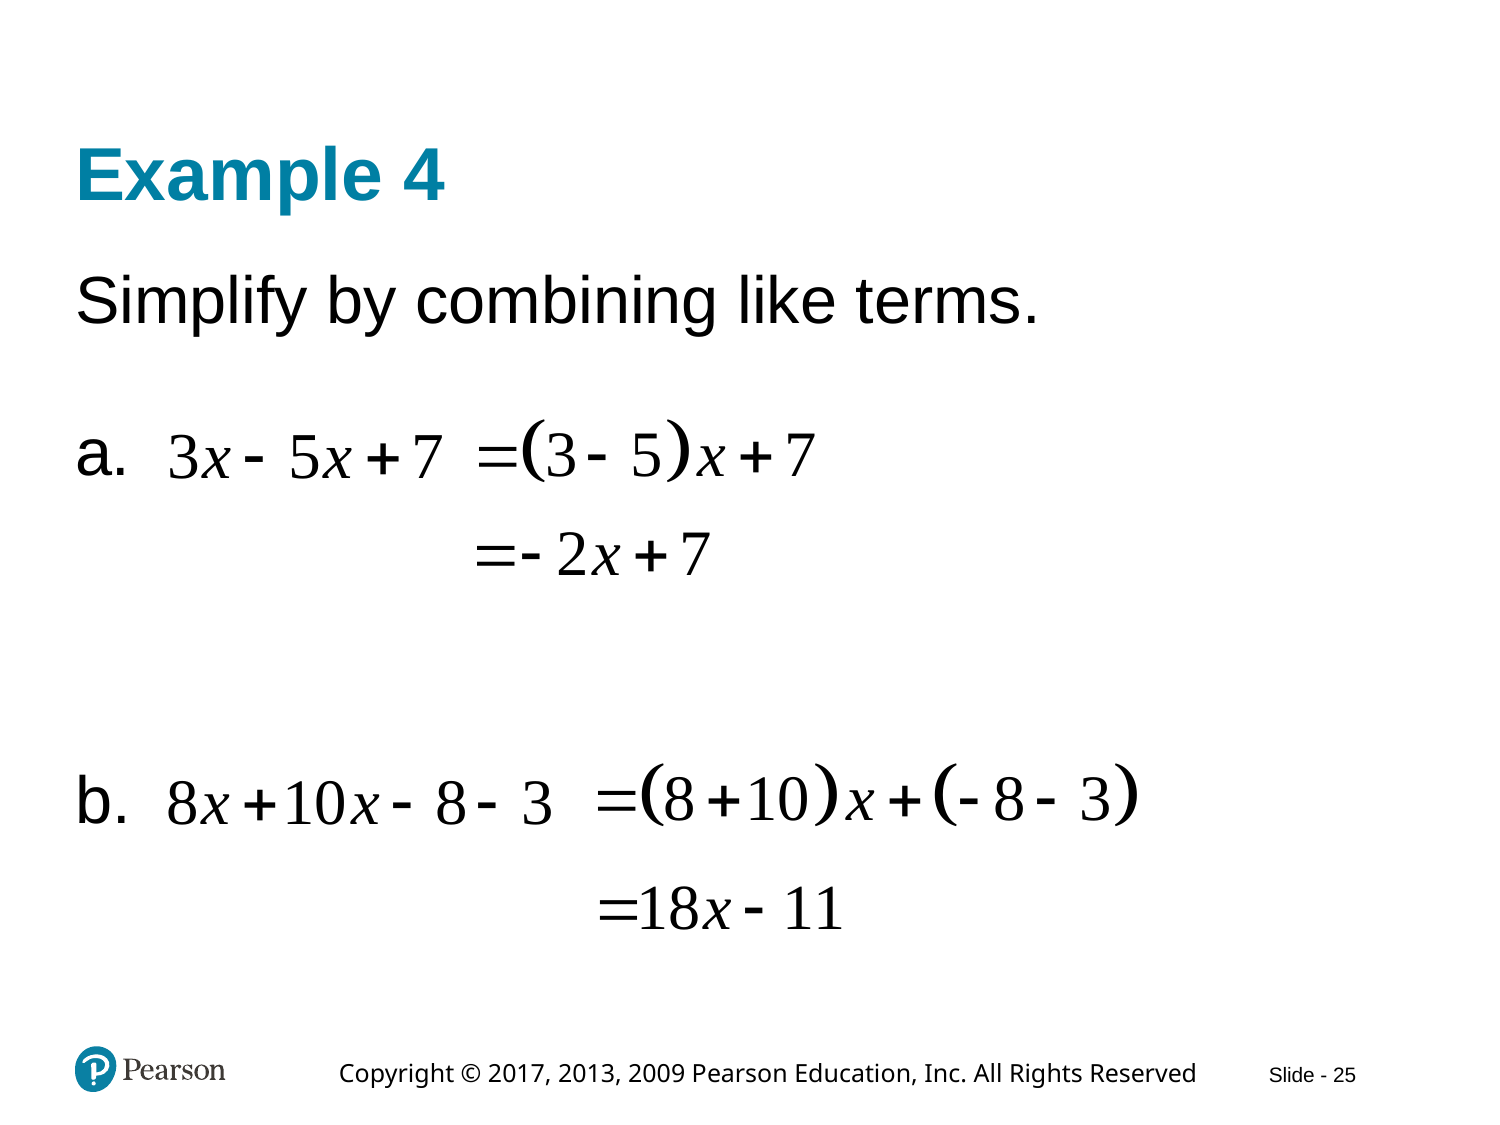

# Example 4
Simplify by combining like terms.
a.
b.